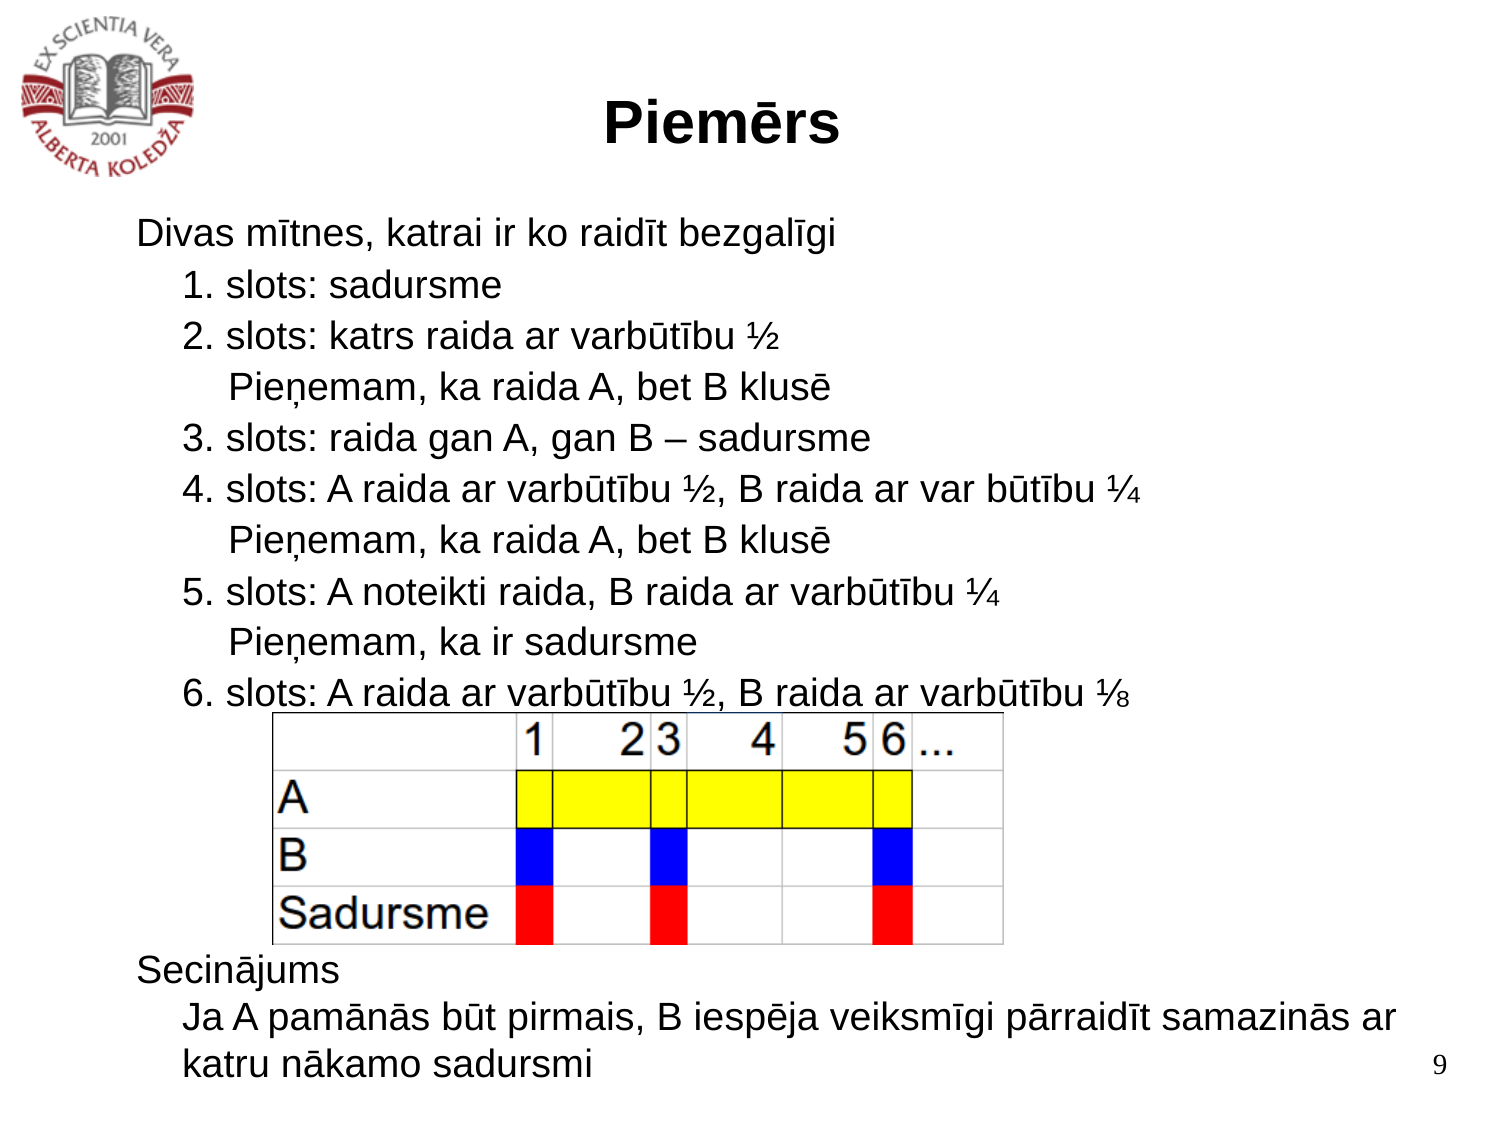

# Piemērs
Divas mītnes, katrai ir ko raidīt bezgalīgi
1. slots: sadursme
2. slots: katrs raida ar varbūtību ½
Pieņemam, ka raida A, bet B klusē
3. slots: raida gan A, gan B – sadursme
4. slots: A raida ar varbūtību ½, B raida ar var būtību ¼
Pieņemam, ka raida A, bet B klusē
5. slots: A noteikti raida, B raida ar varbūtību ¼
Pieņemam, ka ir sadursme
6. slots: A raida ar varbūtību ½, B raida ar varbūtību ⅛
Secinājums
Ja A pamānās būt pirmais, B iespēja veiksmīgi pārraidīt samazinās ar katru nākamo sadursmi
9